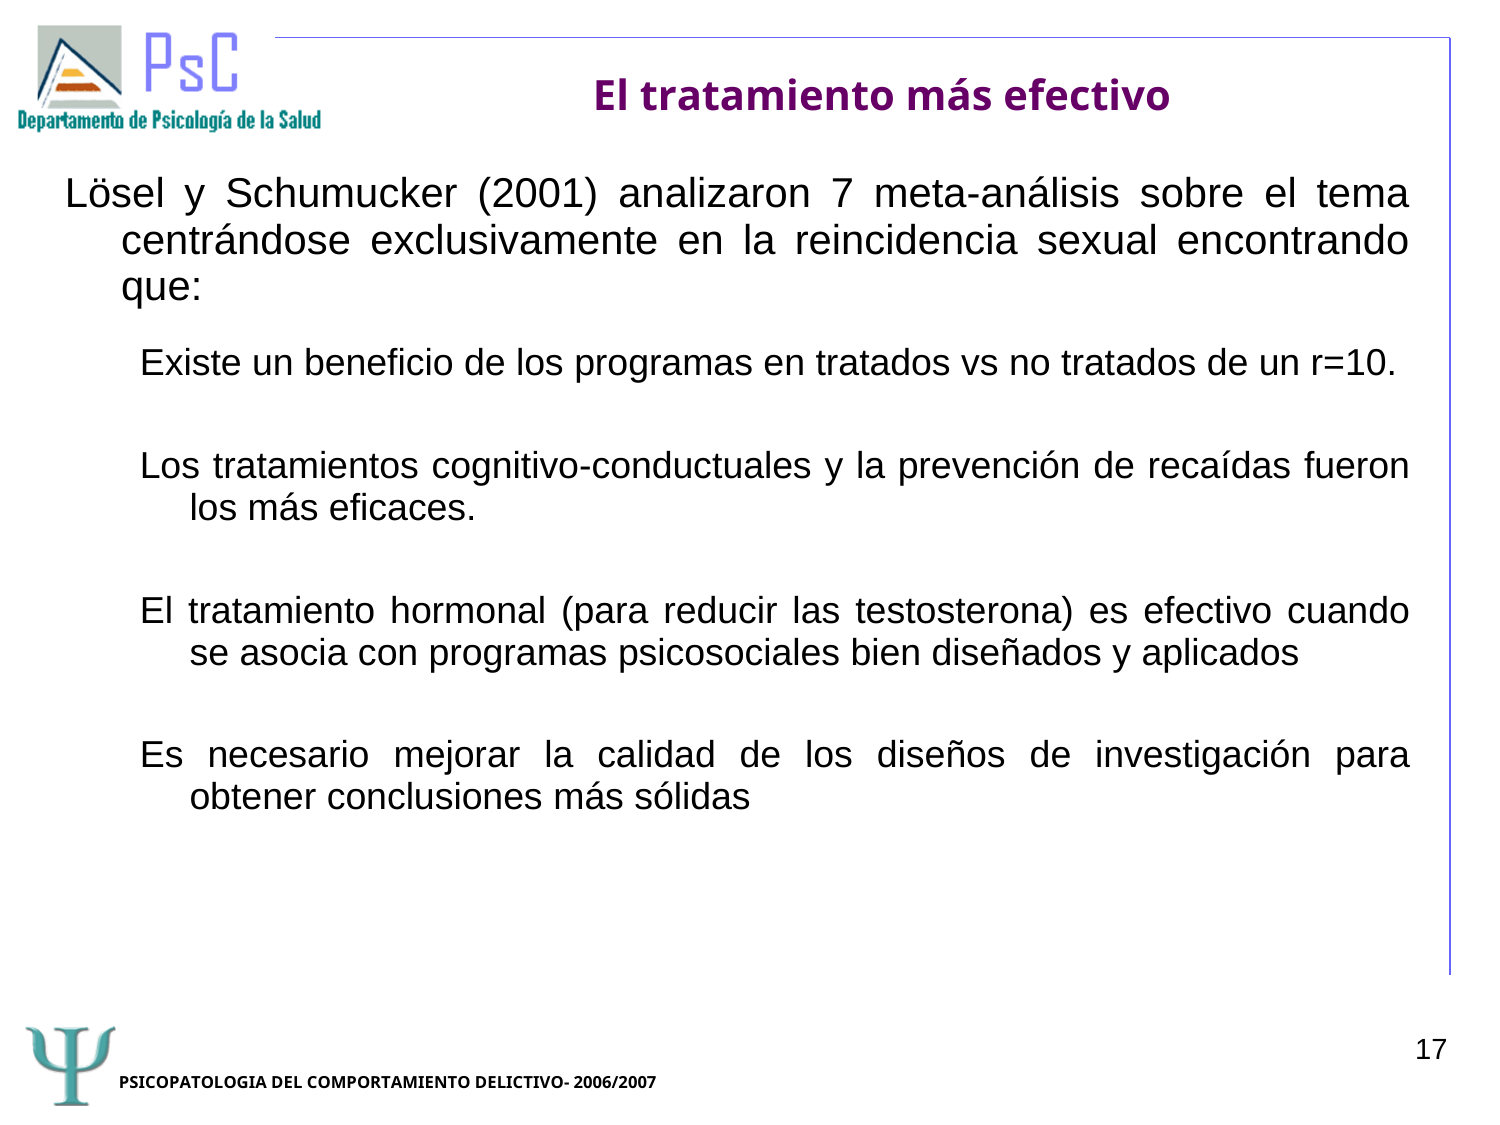

# El tratamiento más efectivo
Lösel y Schumucker (2001) analizaron 7 meta-análisis sobre el tema centrándose exclusivamente en la reincidencia sexual encontrando que:
Existe un beneficio de los programas en tratados vs no tratados de un r=10.
Los tratamientos cognitivo-conductuales y la prevención de recaídas fueron los más eficaces.
El tratamiento hormonal (para reducir las testosterona) es efectivo cuando se asocia con programas psicosociales bien diseñados y aplicados
Es necesario mejorar la calidad de los diseños de investigación para obtener conclusiones más sólidas
17